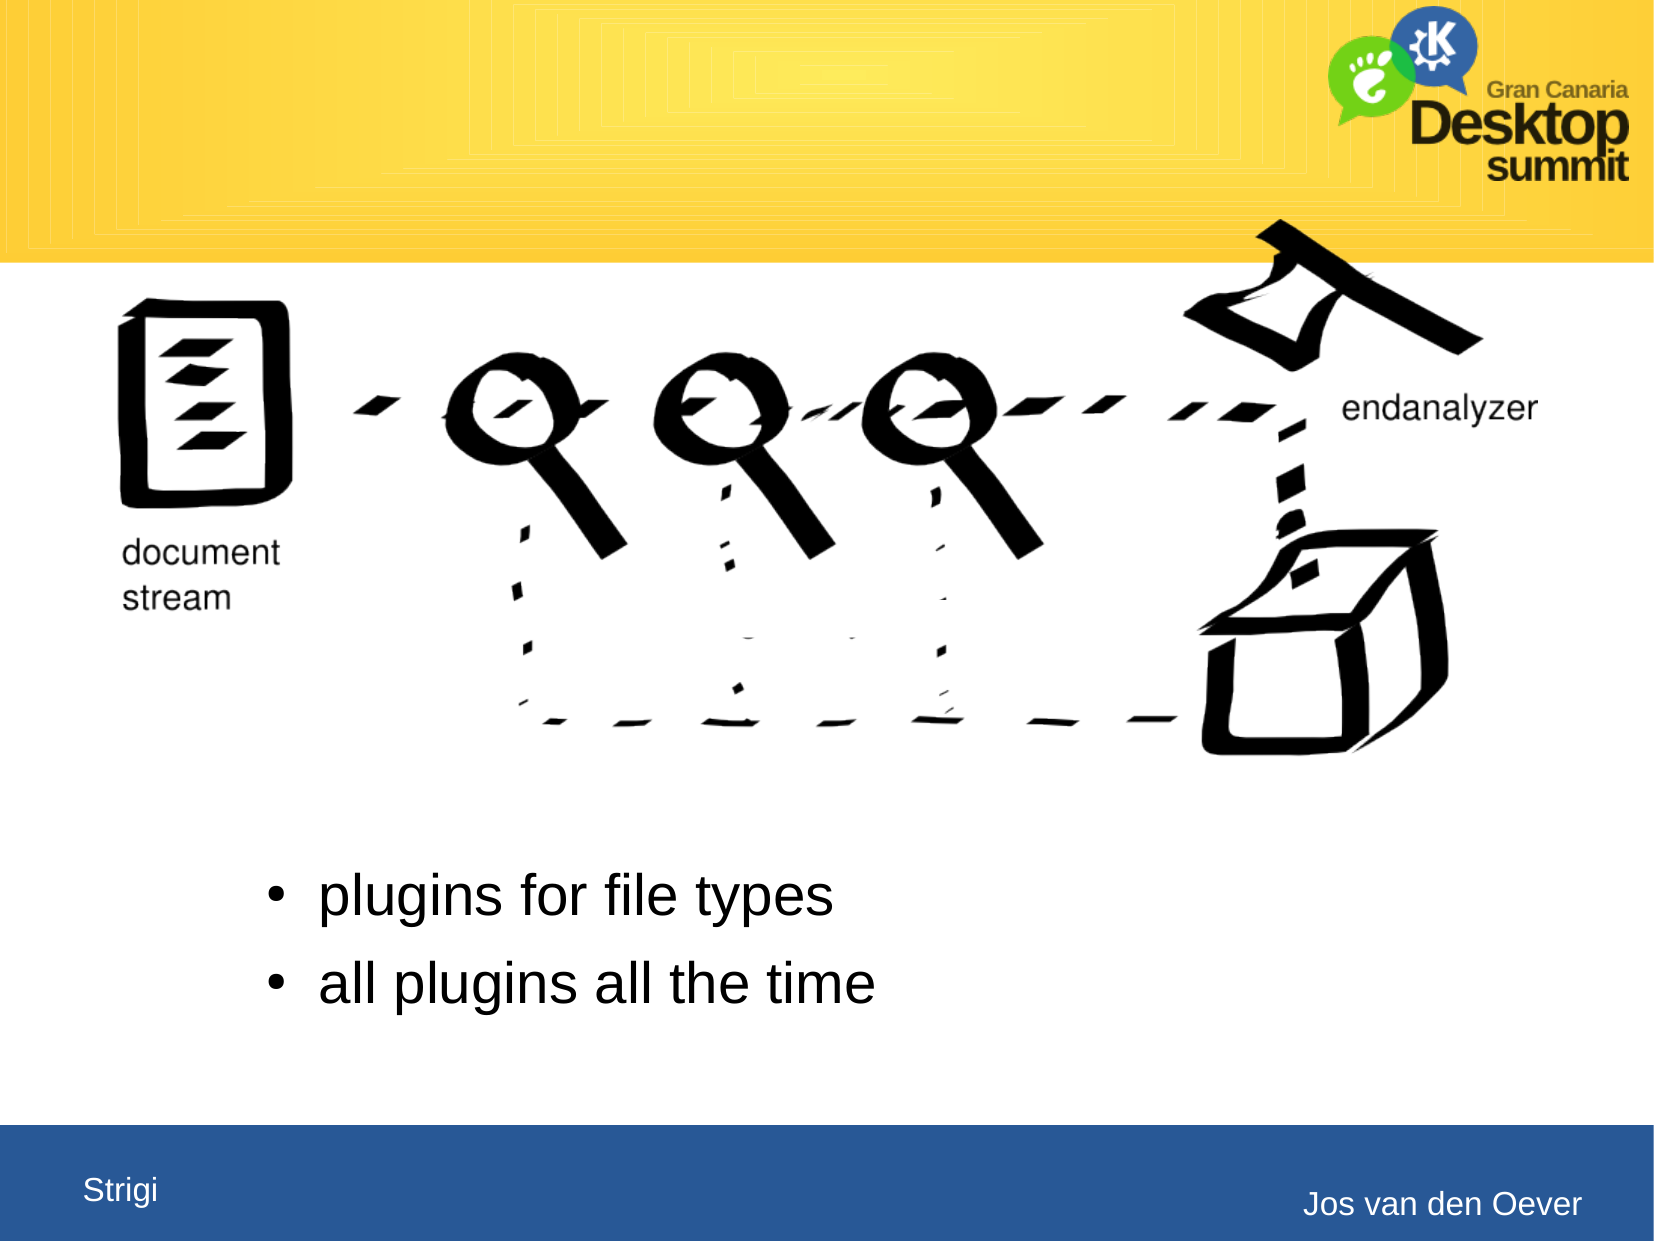

#
plugins for file types
all plugins all the time